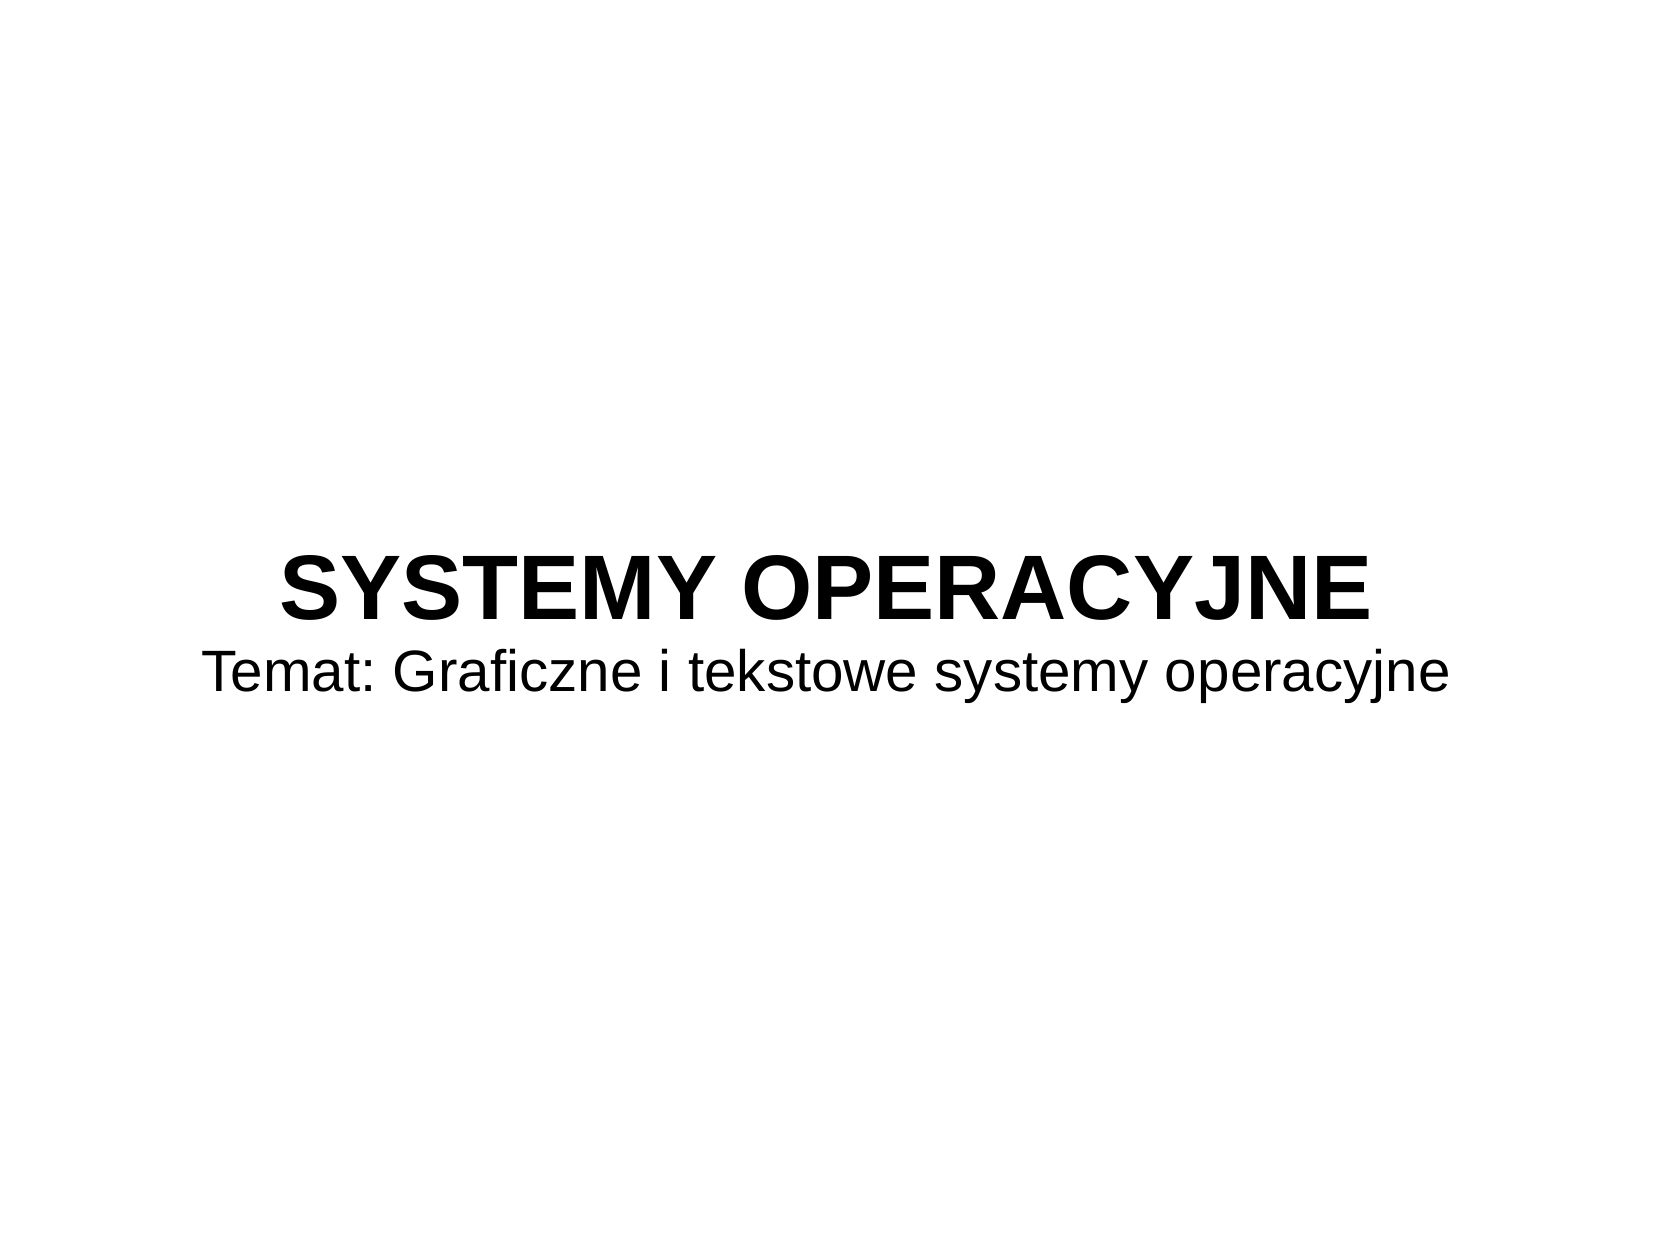

# SYSTEMY OPERACYJNE Temat: Graficzne i tekstowe systemy operacyjne